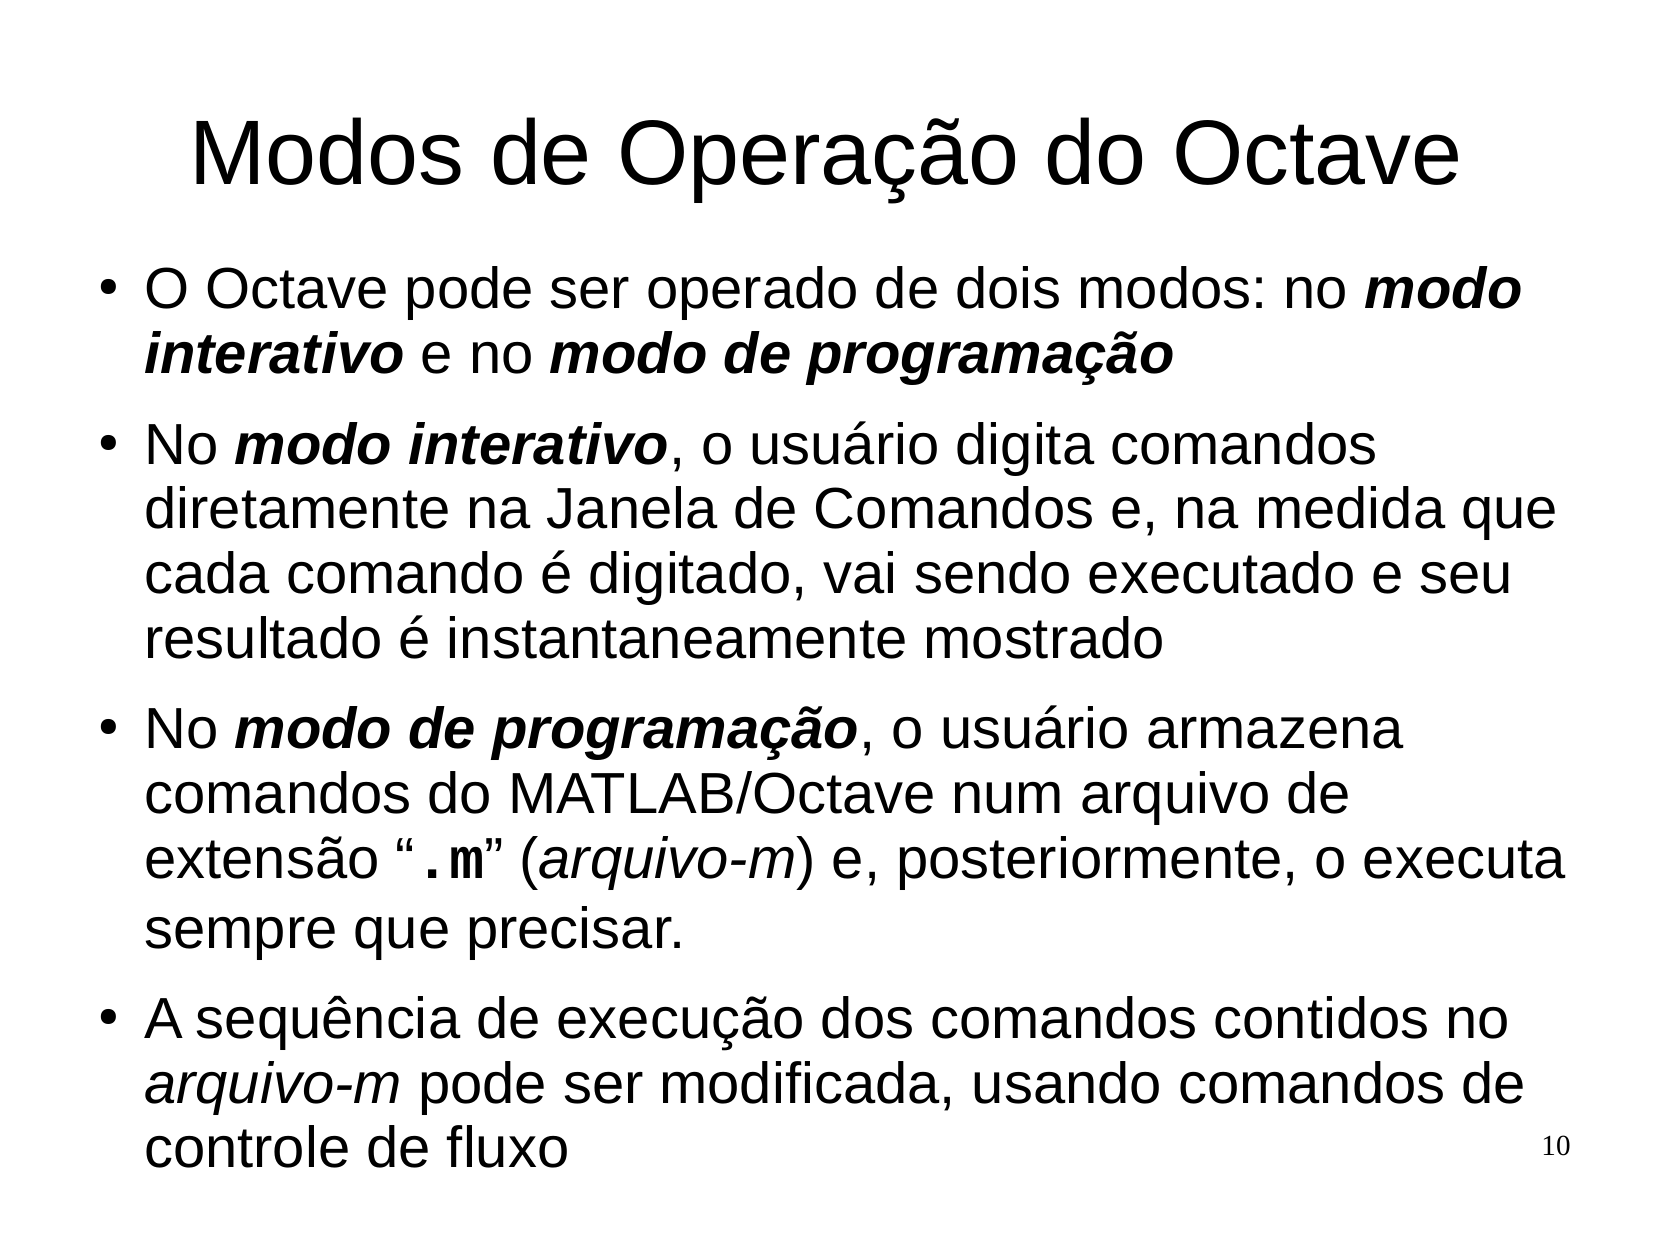

# Modos de Operação do Octave
O Octave pode ser operado de dois modos: no modo interativo e no modo de programação
No modo interativo, o usuário digita comandos diretamente na Janela de Comandos e, na medida que cada comando é digitado, vai sendo executado e seu resultado é instantaneamente mostrado
No modo de programação, o usuário armazena comandos do MATLAB/Octave num arquivo de extensão “.m” (arquivo-m) e, posteriormente, o executa sempre que precisar.
A sequência de execução dos comandos contidos no arquivo-m pode ser modificada, usando comandos de controle de fluxo
10